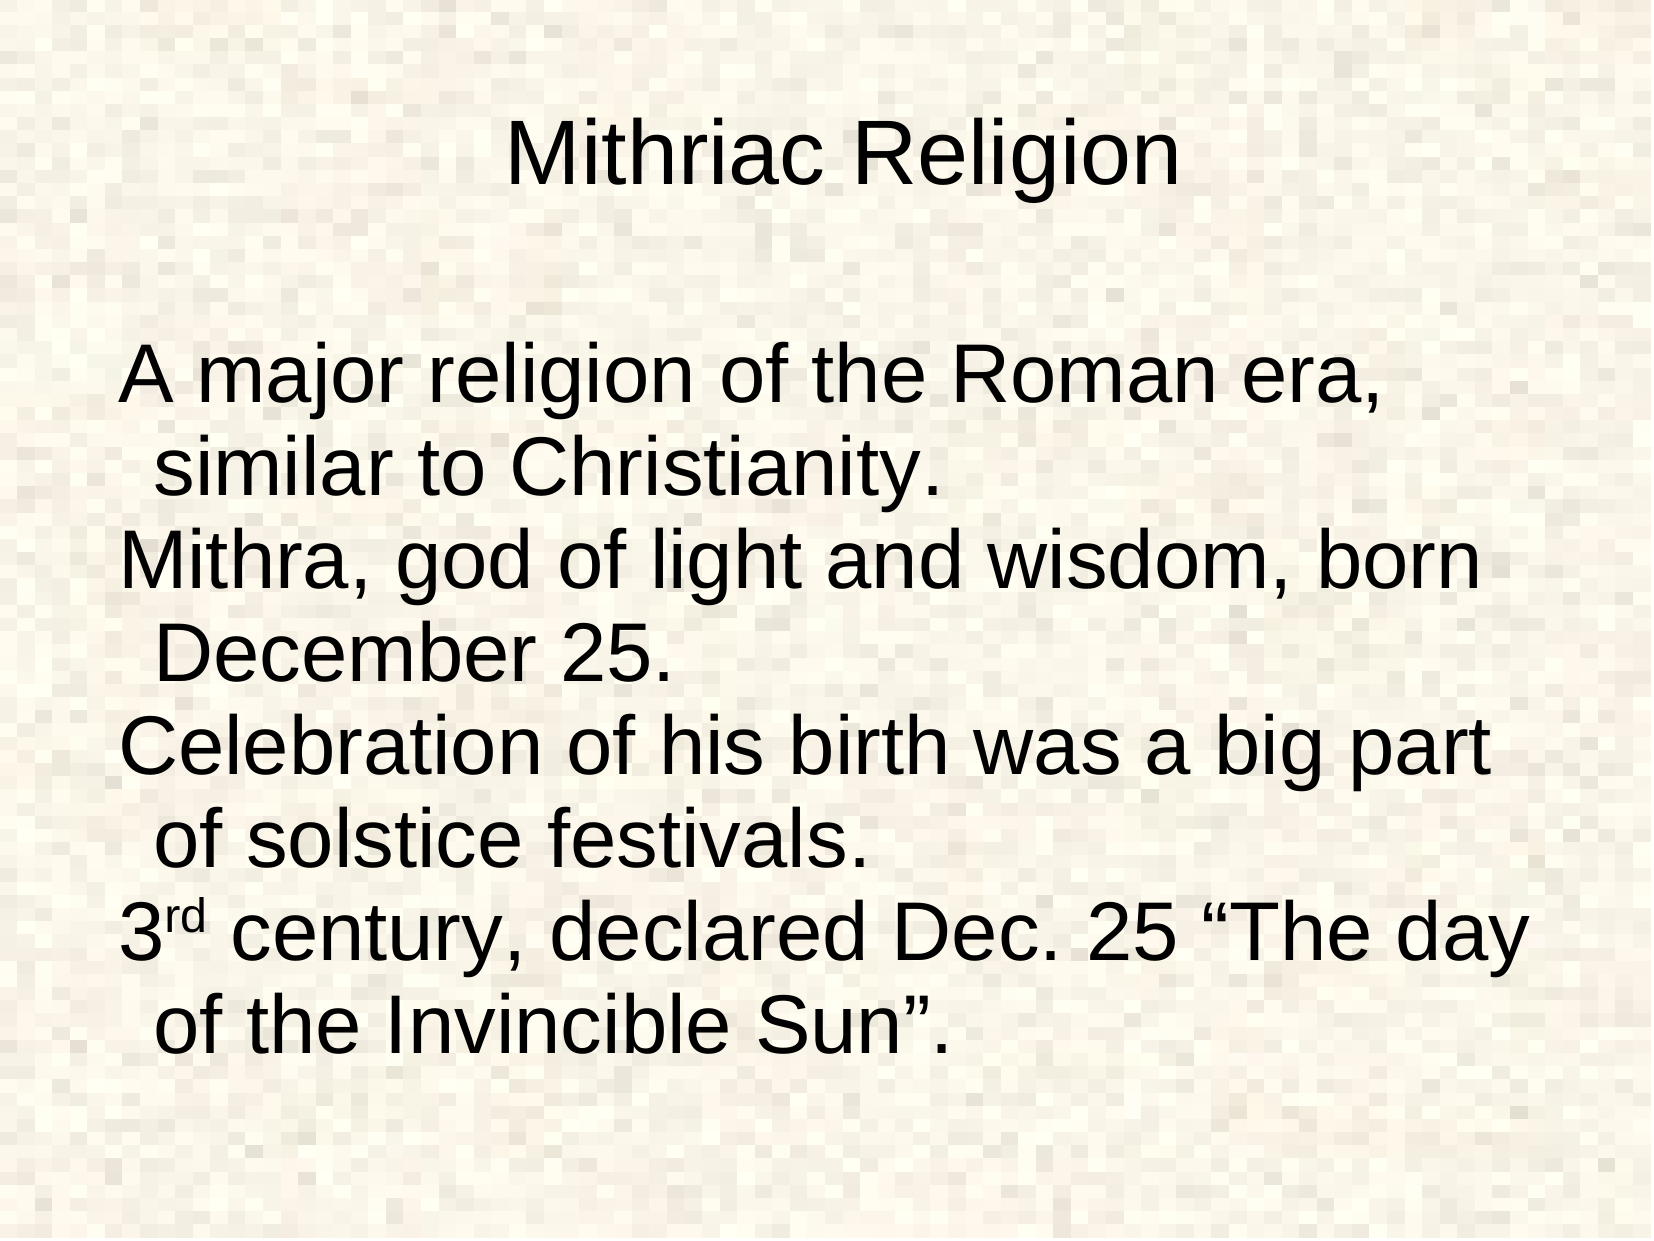

# Mithriac Religion
A major religion of the Roman era, similar to Christianity.
Mithra, god of light and wisdom, born December 25.
Celebration of his birth was a big part of solstice festivals.
3rd century, declared Dec. 25 “The day of the Invincible Sun”.